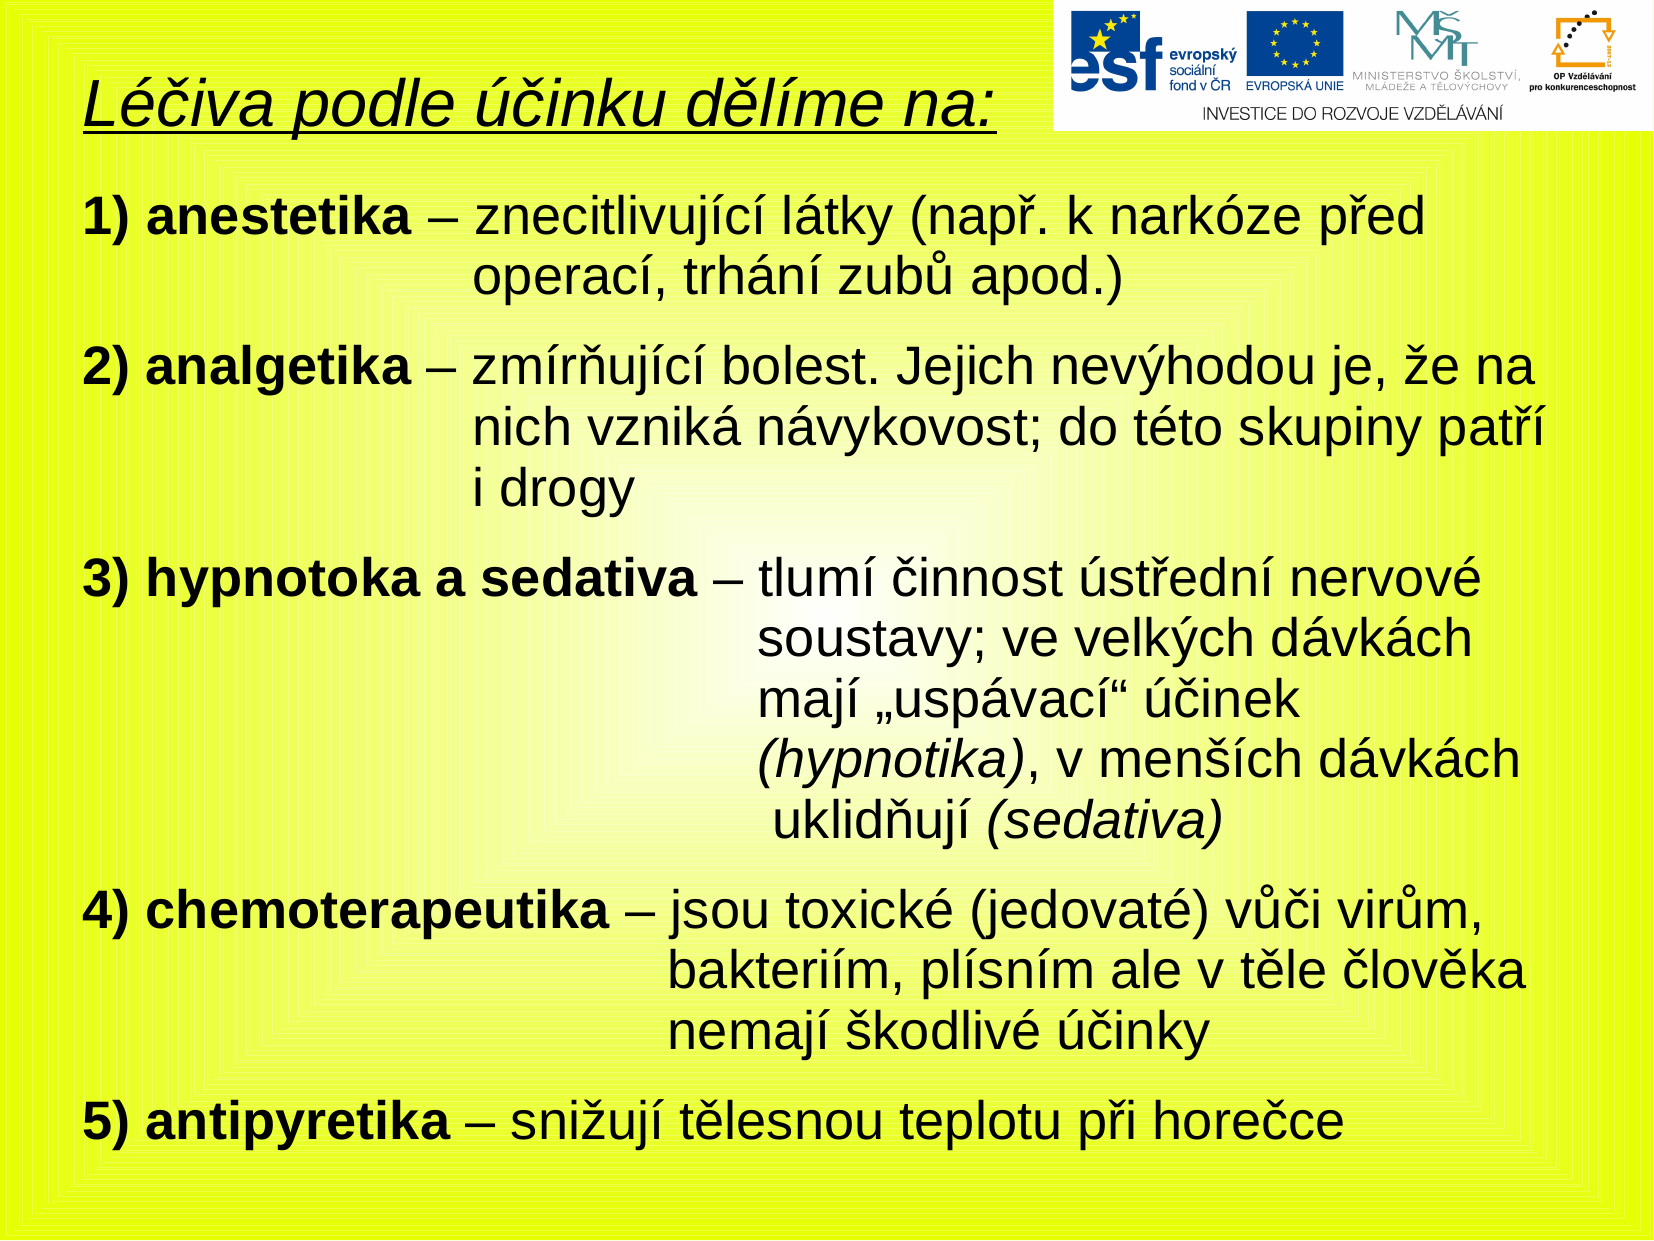

# Léčiva podle účinku dělíme na:
1) anestetika – znecitlivující látky (např. k narkóze před operací, trhání zubů apod.)
2) analgetika – zmírňující bolest. Jejich nevýhodou je, že na nich vzniká návykovost; do této skupiny patří i drogy
3) hypnotoka a sedativa – tlumí činnost ústřední nervové soustavy; ve velkých dávkách mají „uspávací“ účinek (hypnotika), v menších dávkách uklidňují (sedativa)
4) chemoterapeutika – jsou toxické (jedovaté) vůči virům, bakteriím, plísním ale v těle člověka nemají škodlivé účinky
5) antipyretika – snižují tělesnou teplotu při horečce